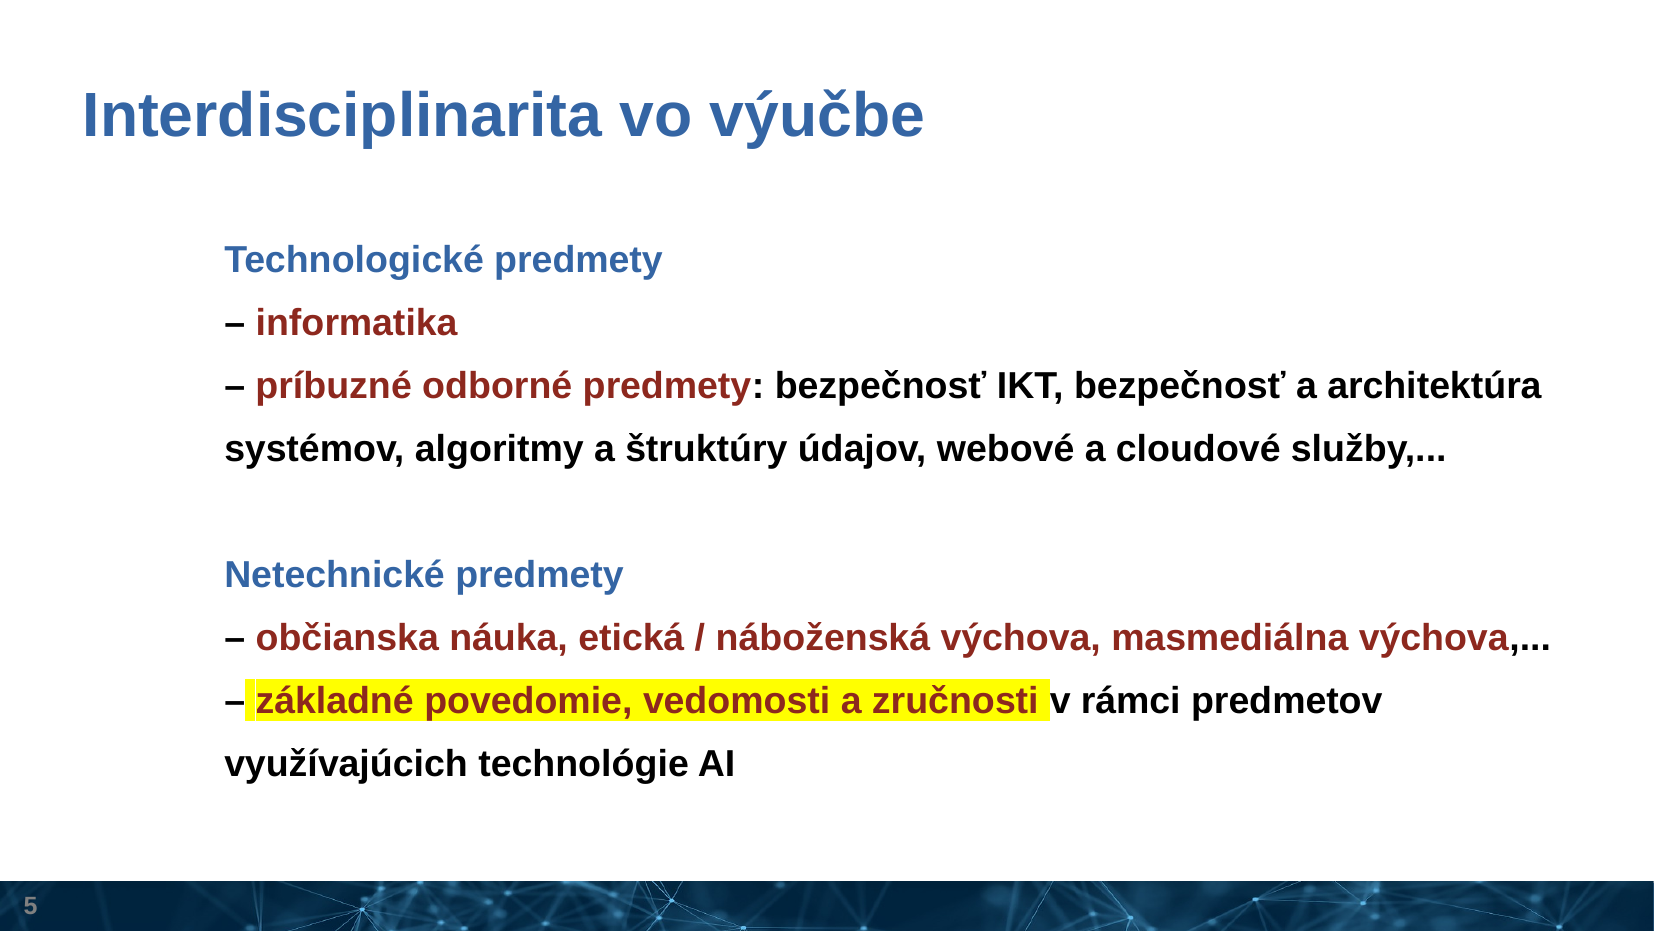

# Interdisciplinarita vo výučbe
Technologické predmety
– informatika
– príbuzné odborné predmety: bezpečnosť IKT, bezpečnosť a architektúra systémov, algoritmy a štruktúry údajov, webové a cloudové služby,...
Netechnické predmety
– občianska náuka, etická / náboženská výchova, masmediálna výchova,...
– základné povedomie, vedomosti a zručnosti v rámci predmetov využívajúcich technológie AI